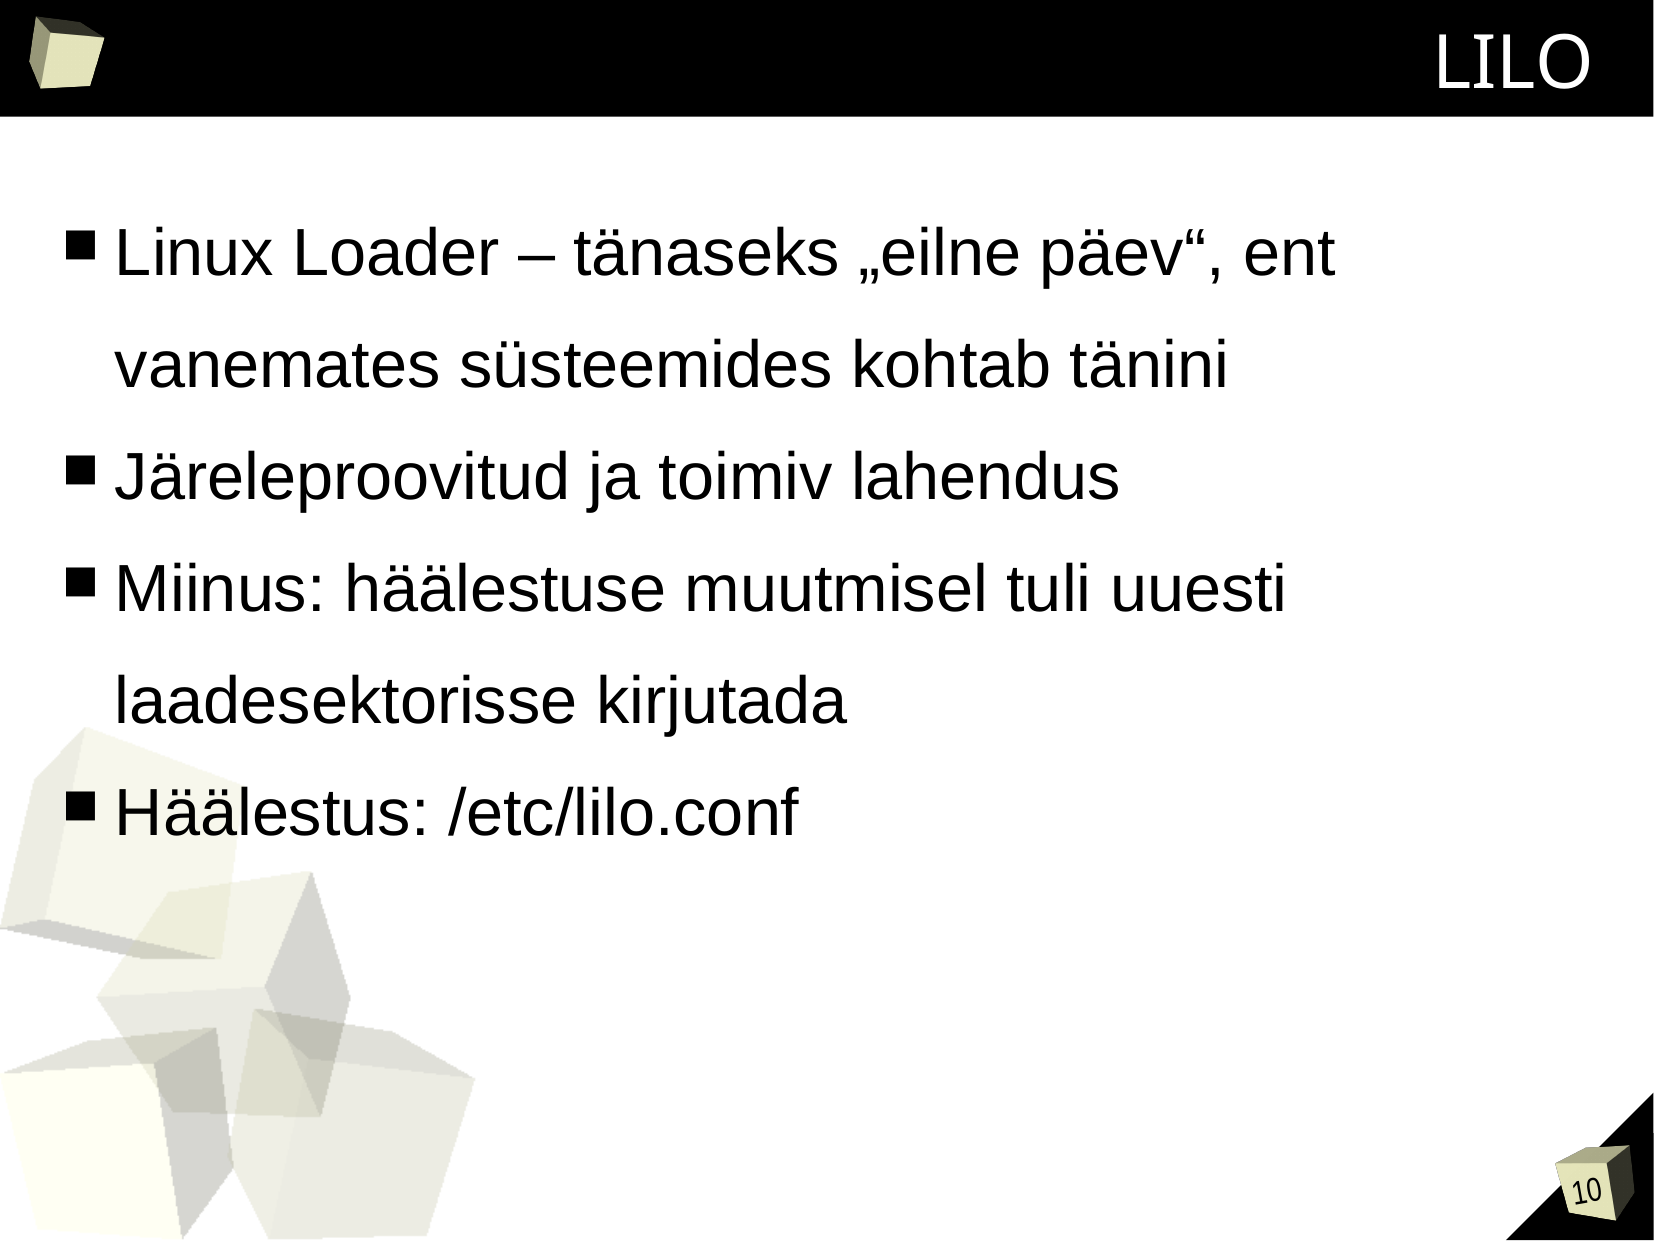

# LILO
Linux Loader – tänaseks „eilne päev“, ent vanemates süsteemides kohtab tänini
Järeleproovitud ja toimiv lahendus
Miinus: häälestuse muutmisel tuli uuesti laadesektorisse kirjutada
Häälestus: /etc/lilo.conf